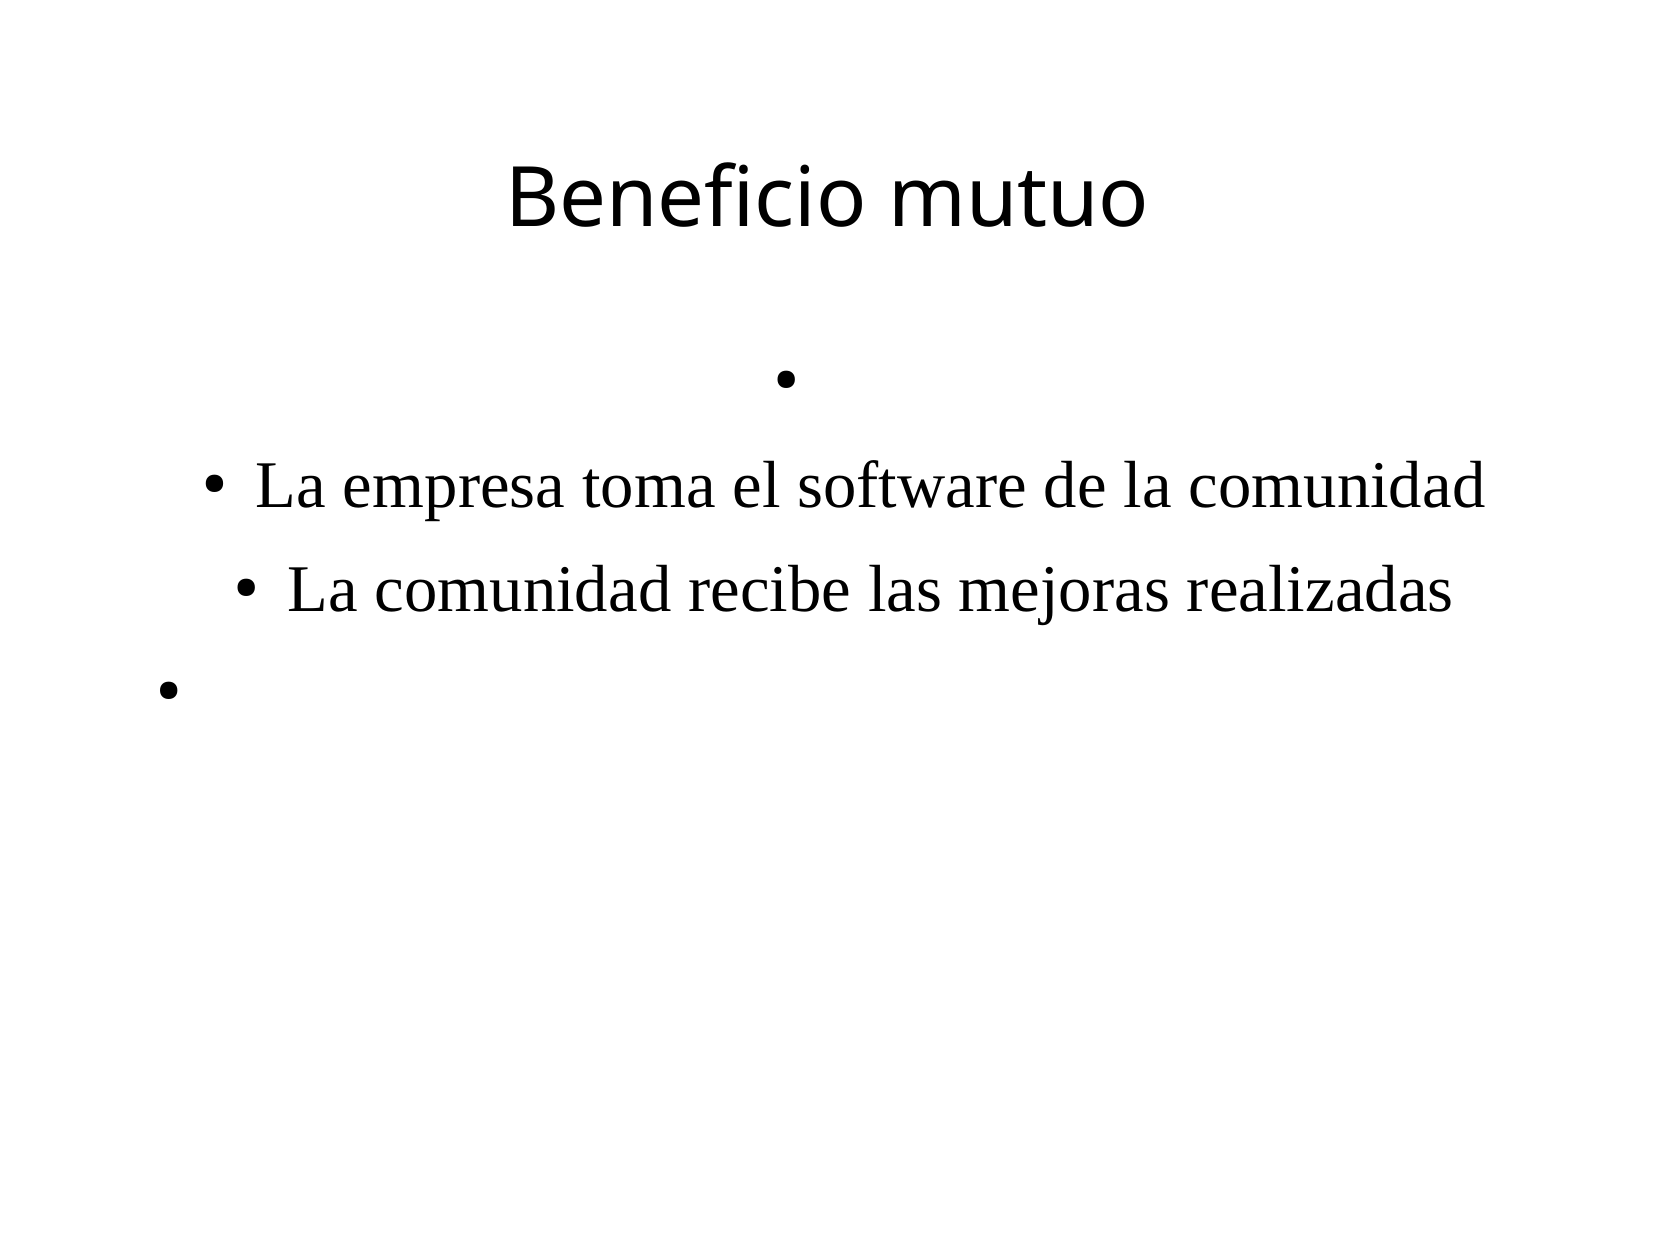

# Beneficio mutuo
La empresa toma el software de la comunidad
La comunidad recibe las mejoras realizadas